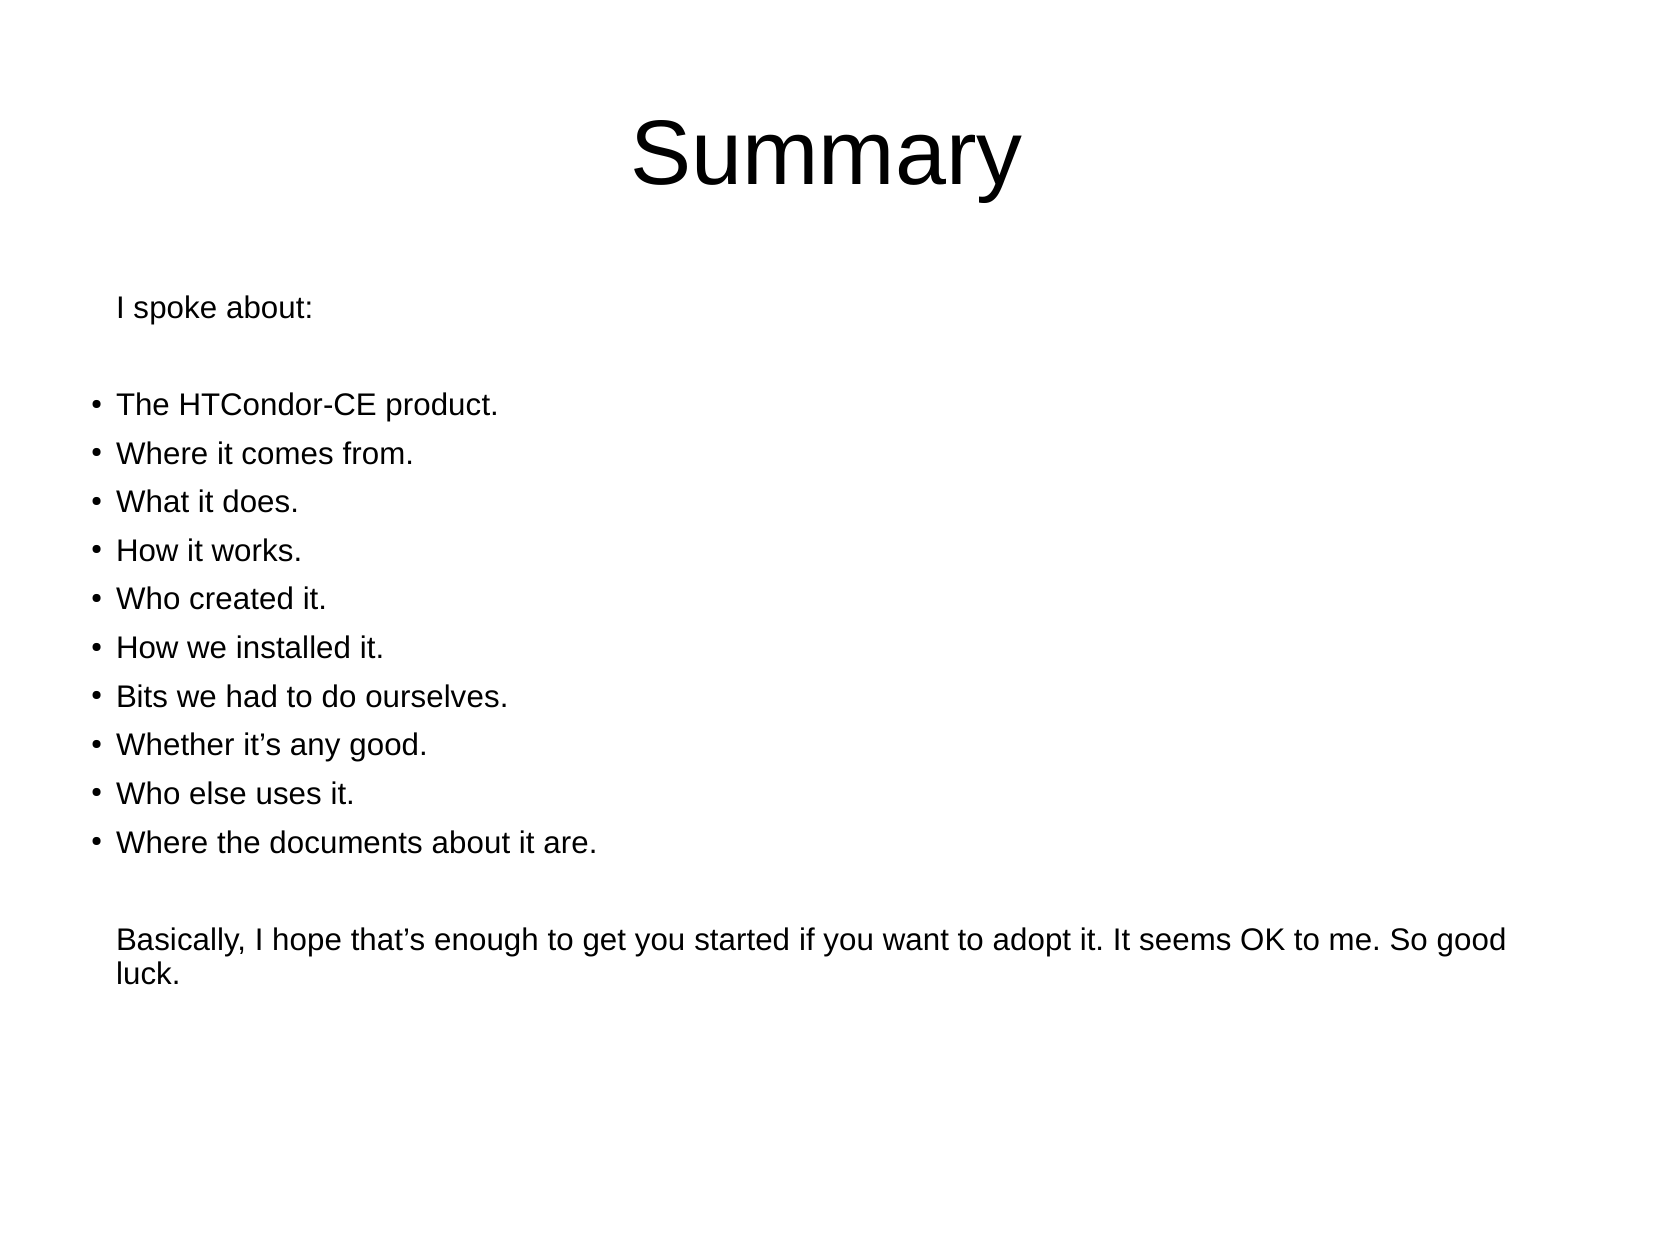

# Summary
I spoke about:
The HTCondor-CE product.
Where it comes from.
What it does.
How it works.
Who created it.
How we installed it.
Bits we had to do ourselves.
Whether it’s any good.
Who else uses it.
Where the documents about it are.
Basically, I hope that’s enough to get you started if you want to adopt it. It seems OK to me. So good luck.